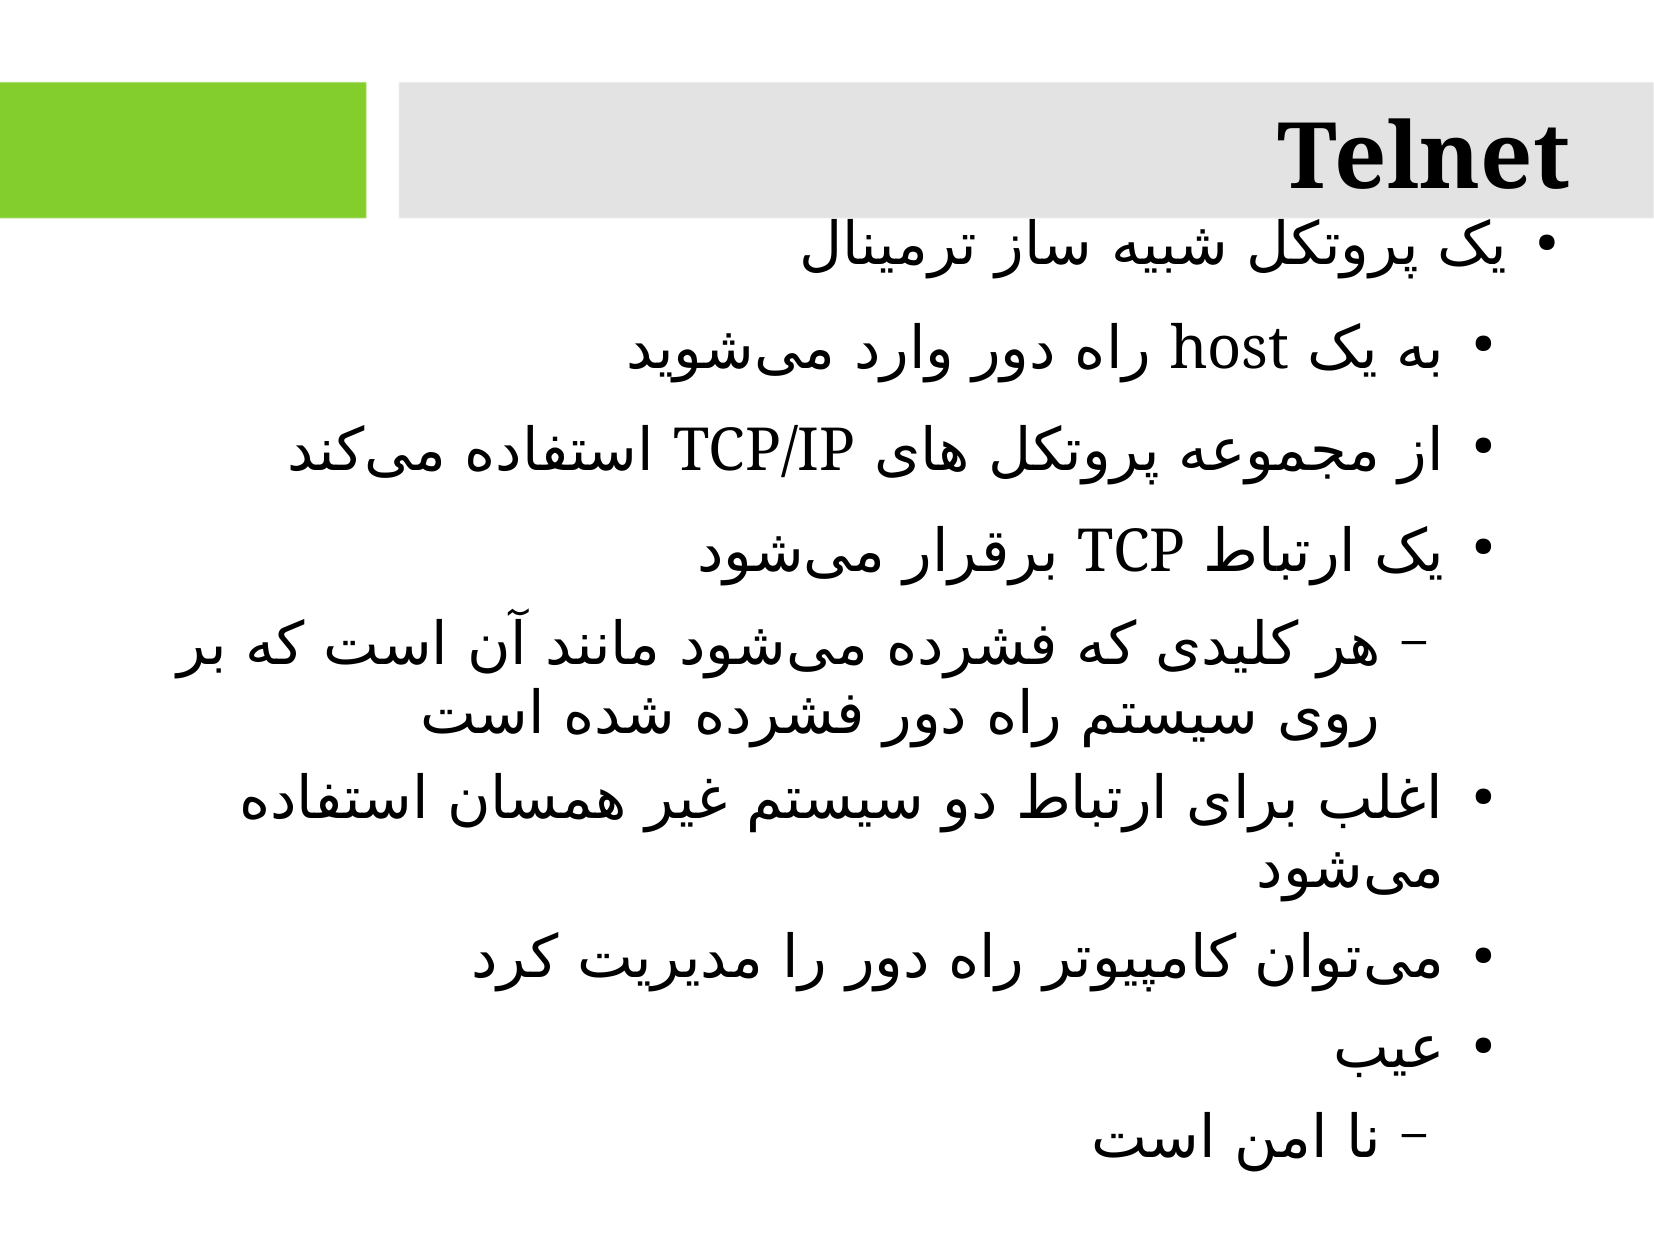

# Telnet
یک پروتکل شبیه ساز ترمینال
به یک host راه دور وارد می‌شوید
از مجموعه پروتکل های TCP/IP استفاده می‌کند
یک ارتباط TCP برقرار می‌شود
هر کلیدی که فشرده می‌شود مانند آن است که بر روی سیستم راه دور فشرده شده است
اغلب برای ارتباط دو سیستم غیر همسان استفاده می‌شود
می‌توان کامپیوتر راه دور را مدیریت کرد
عیب
نا امن است